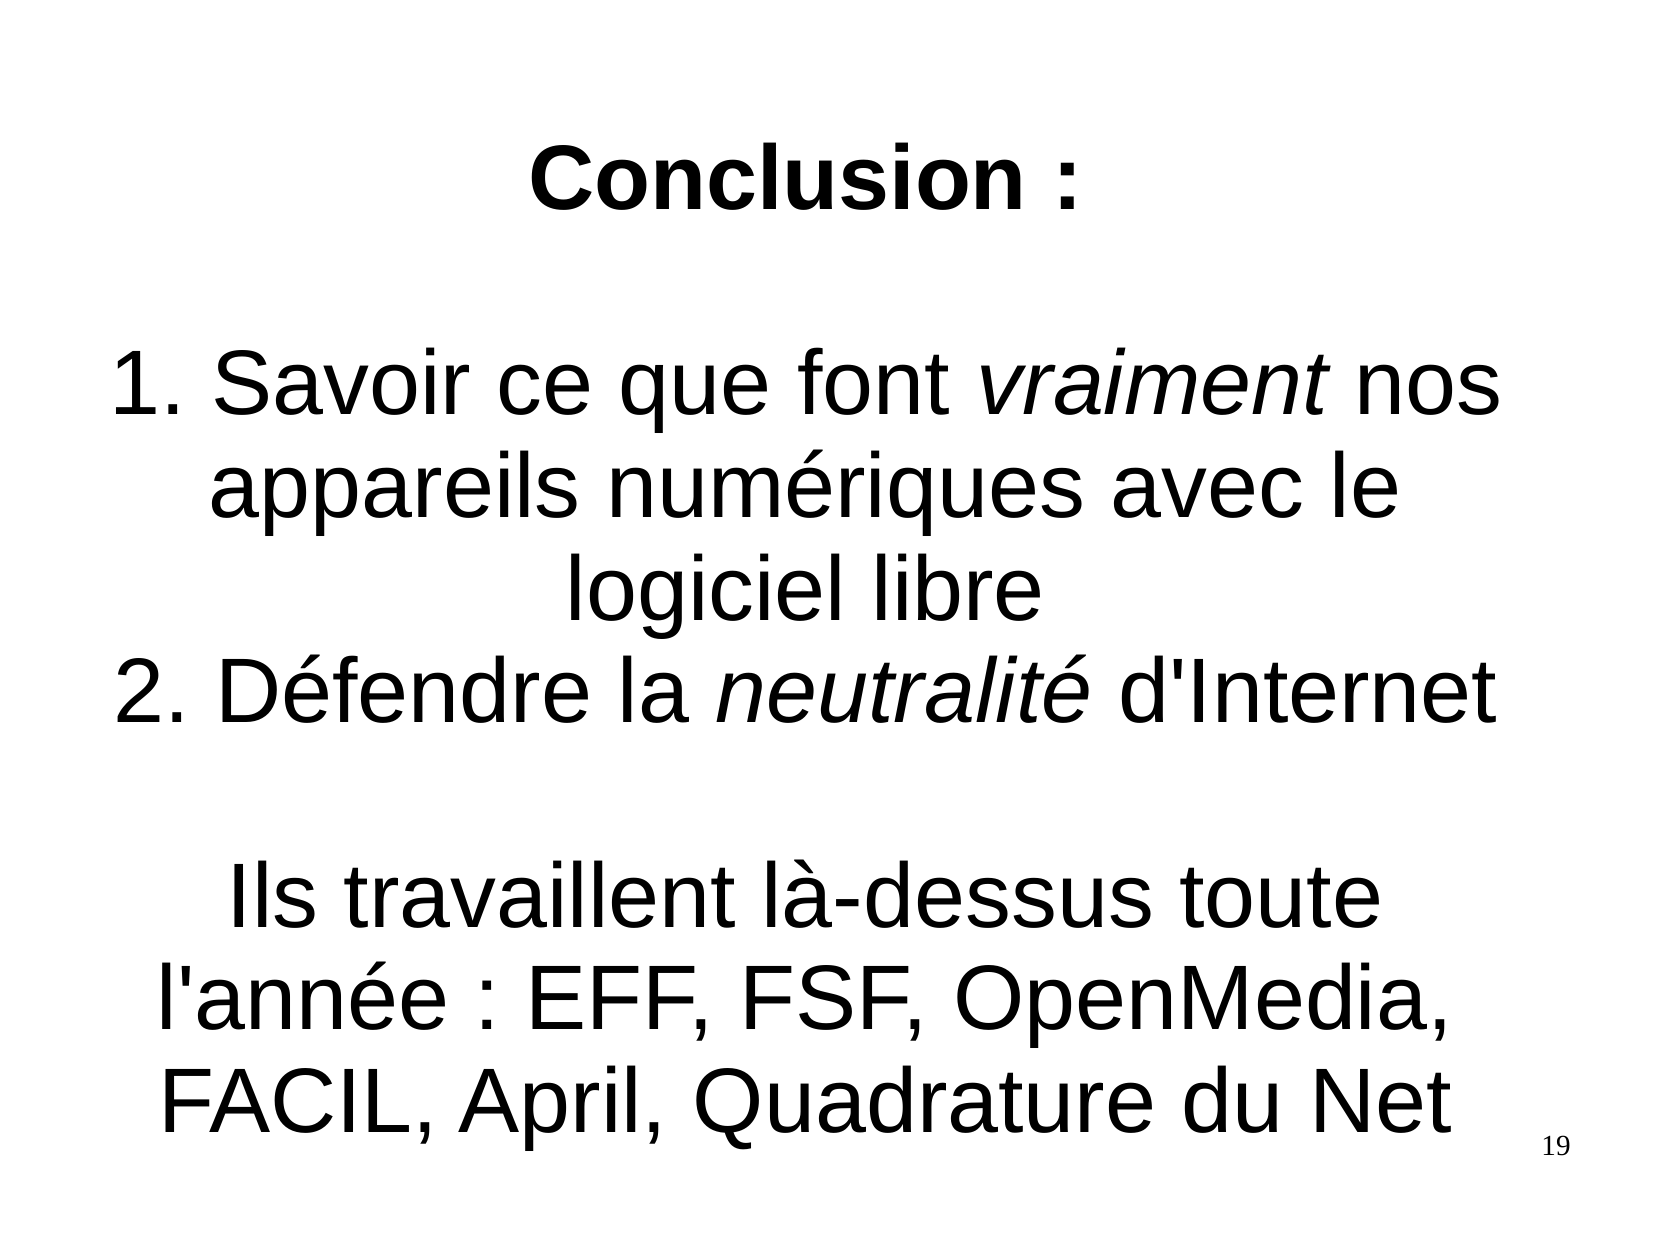

# Conclusion : 1. Savoir ce que font vraiment nos appareils numériques avec le logiciel libre 2. Défendre la neutralité d'Internet Ils travaillent là-dessus toute l'année : EFF, FSF, OpenMedia, FACIL, April, Quadrature du Net
19